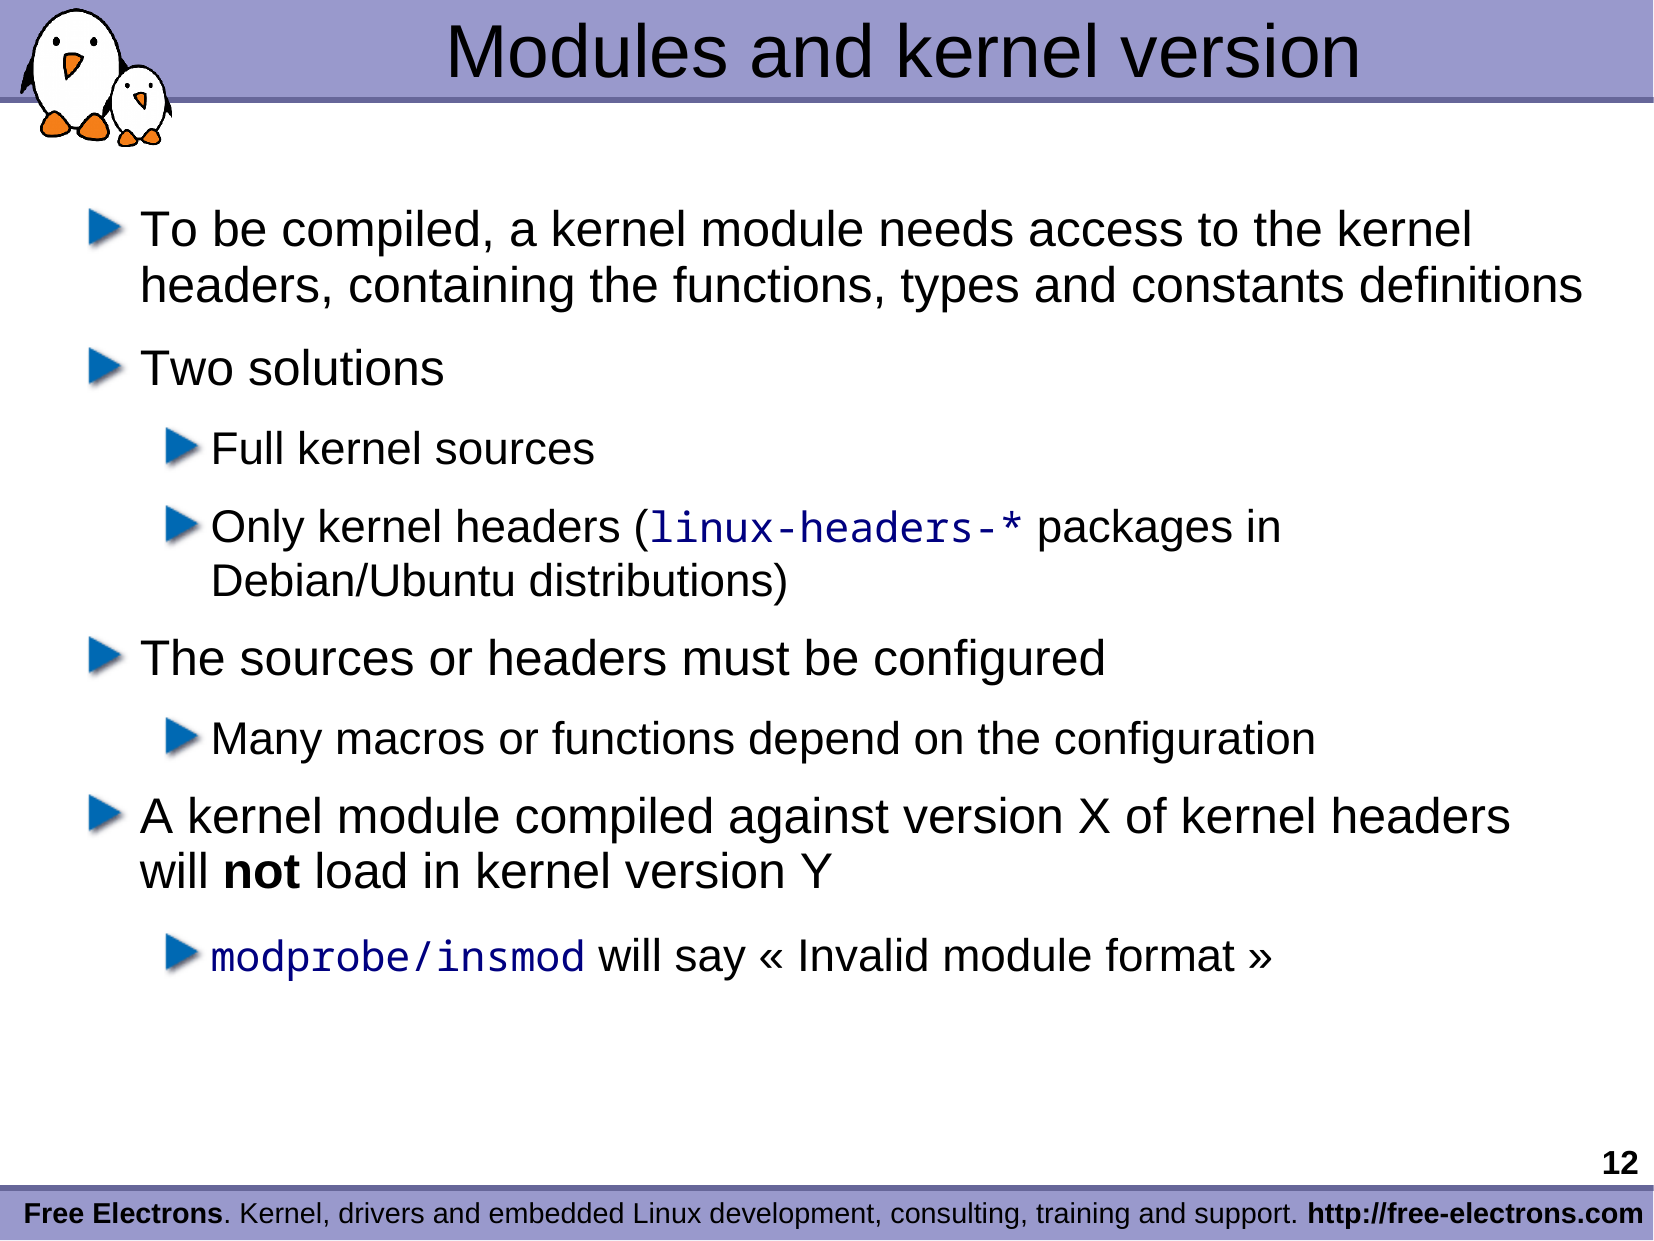

# Modules and kernel version
To be compiled, a kernel module needs access to the kernel headers, containing the functions, types and constants definitions
Two solutions
Full kernel sources
Only kernel headers (linux-headers-* packages in Debian/Ubuntu distributions)
The sources or headers must be configured
Many macros or functions depend on the configuration
A kernel module compiled against version X of kernel headers will not load in kernel version Y
modprobe/insmod will say « Invalid module format »